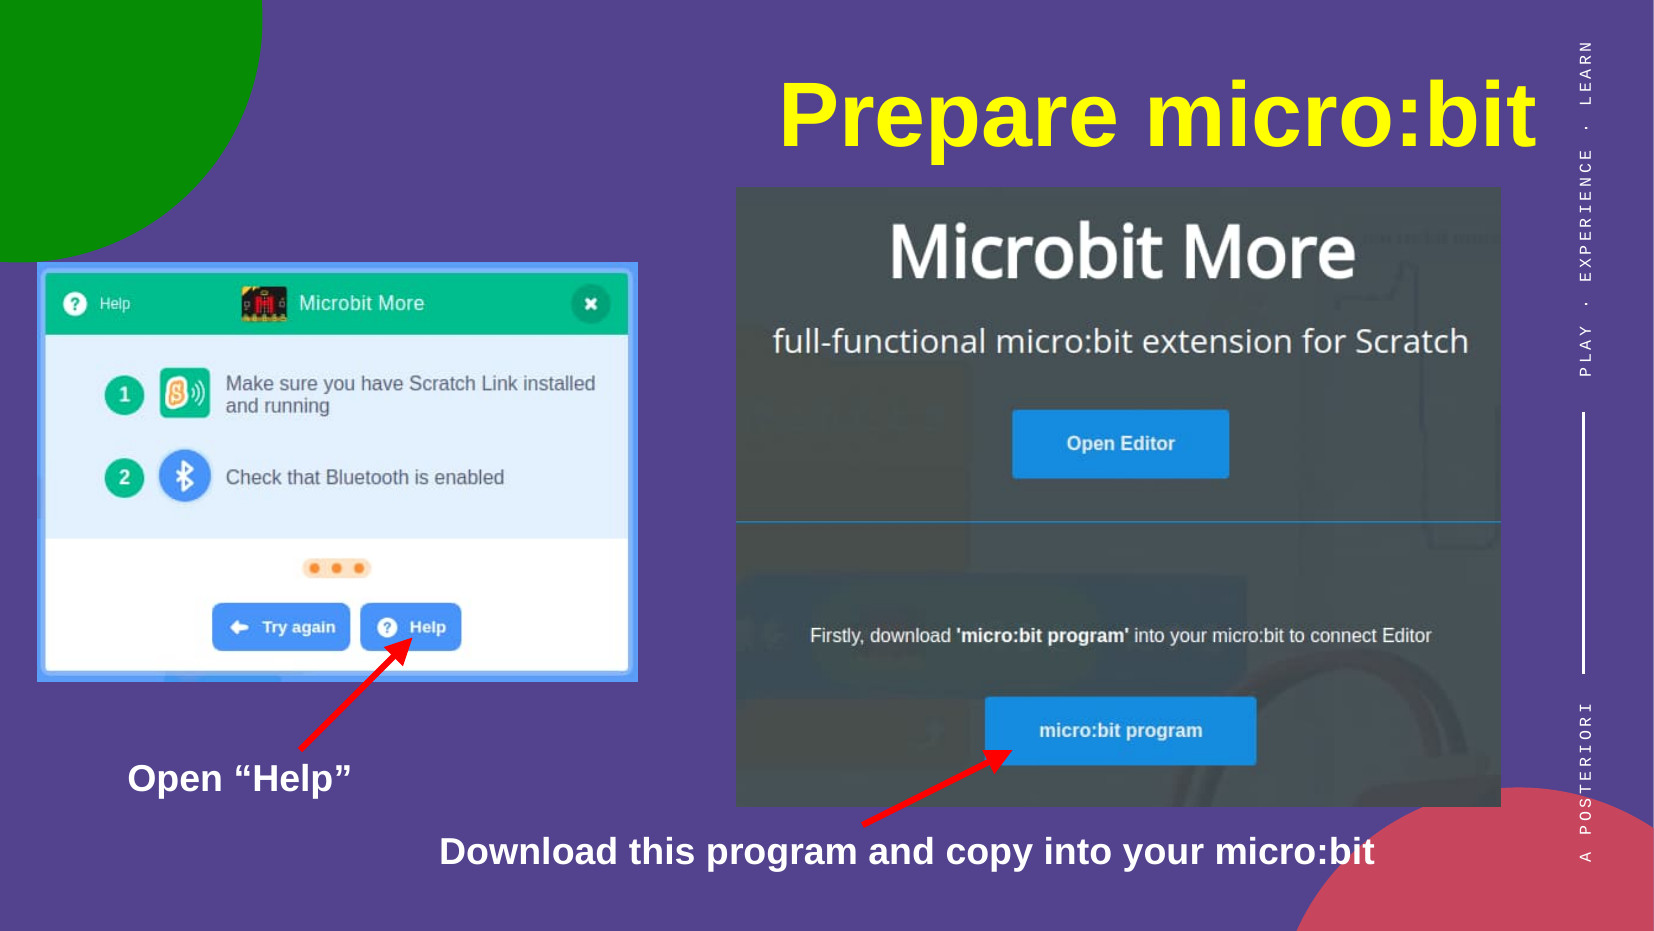

# Prepare micro:bit
Open “Help”
Download this program and copy into your micro:bit